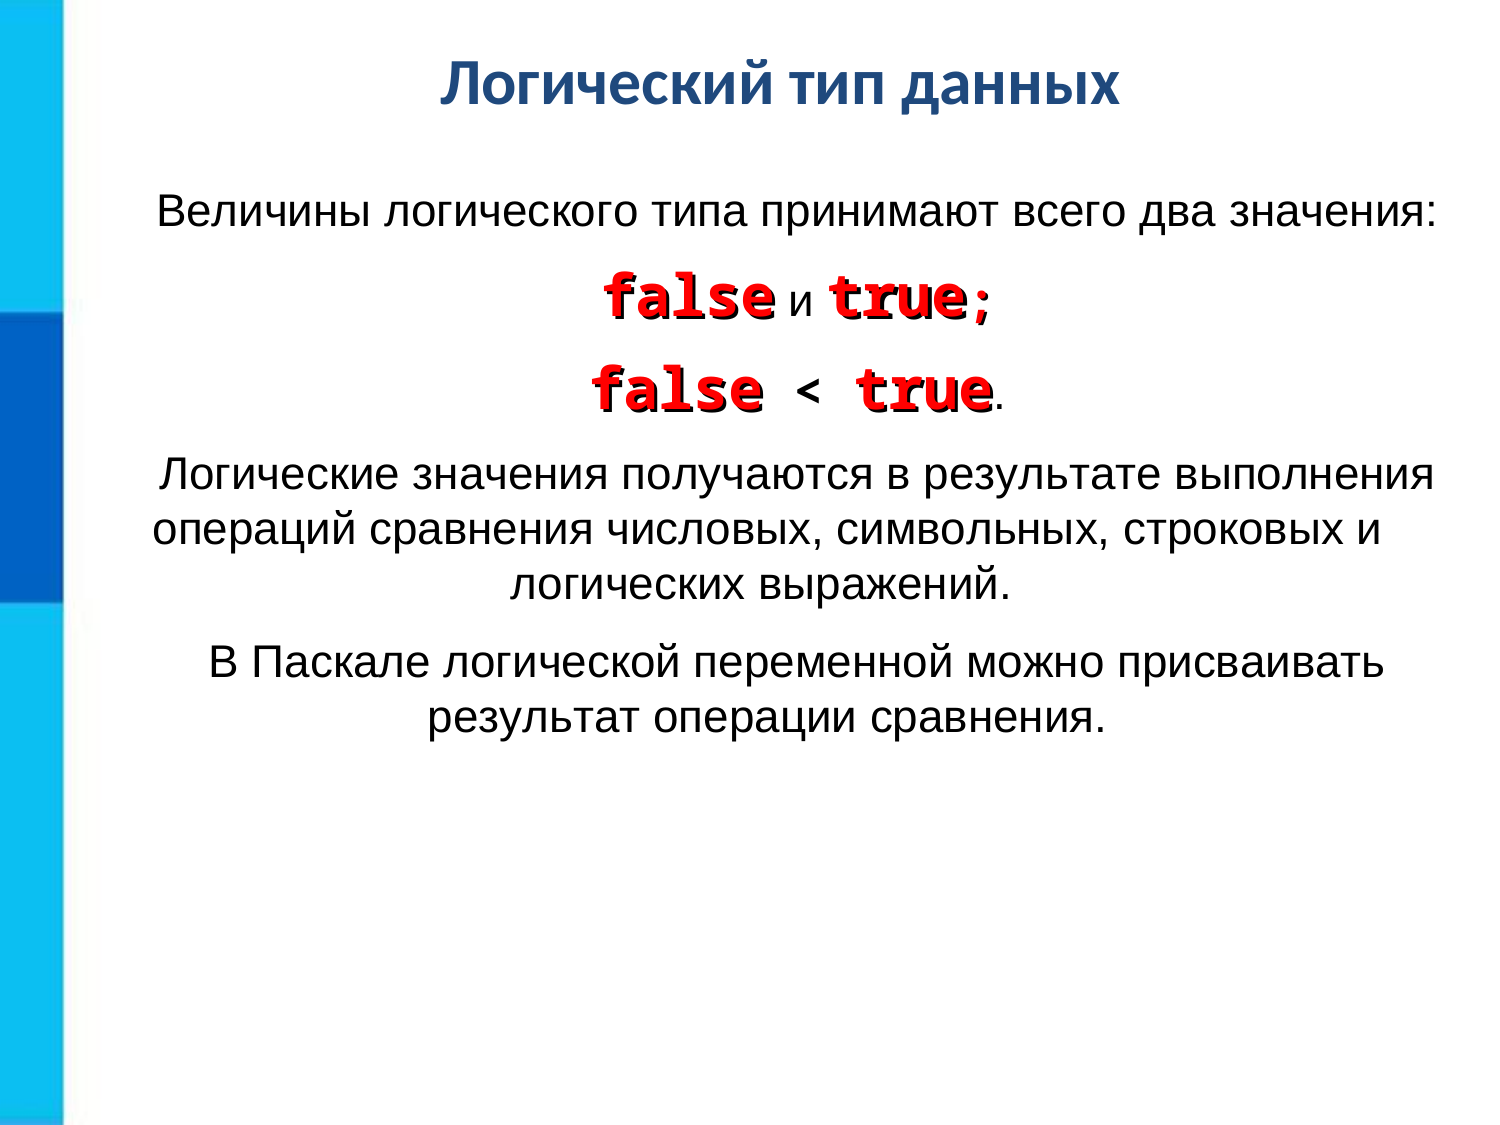

Логический тип данных
Величины логического типа принимают всего два значения:
false и true;
false < true.
Логические значения получаются в результате выполнения операций сравнения числовых, символьных, строковых и логических выражений.
В Паскале логической переменной можно присваивать результат операции сравнения.